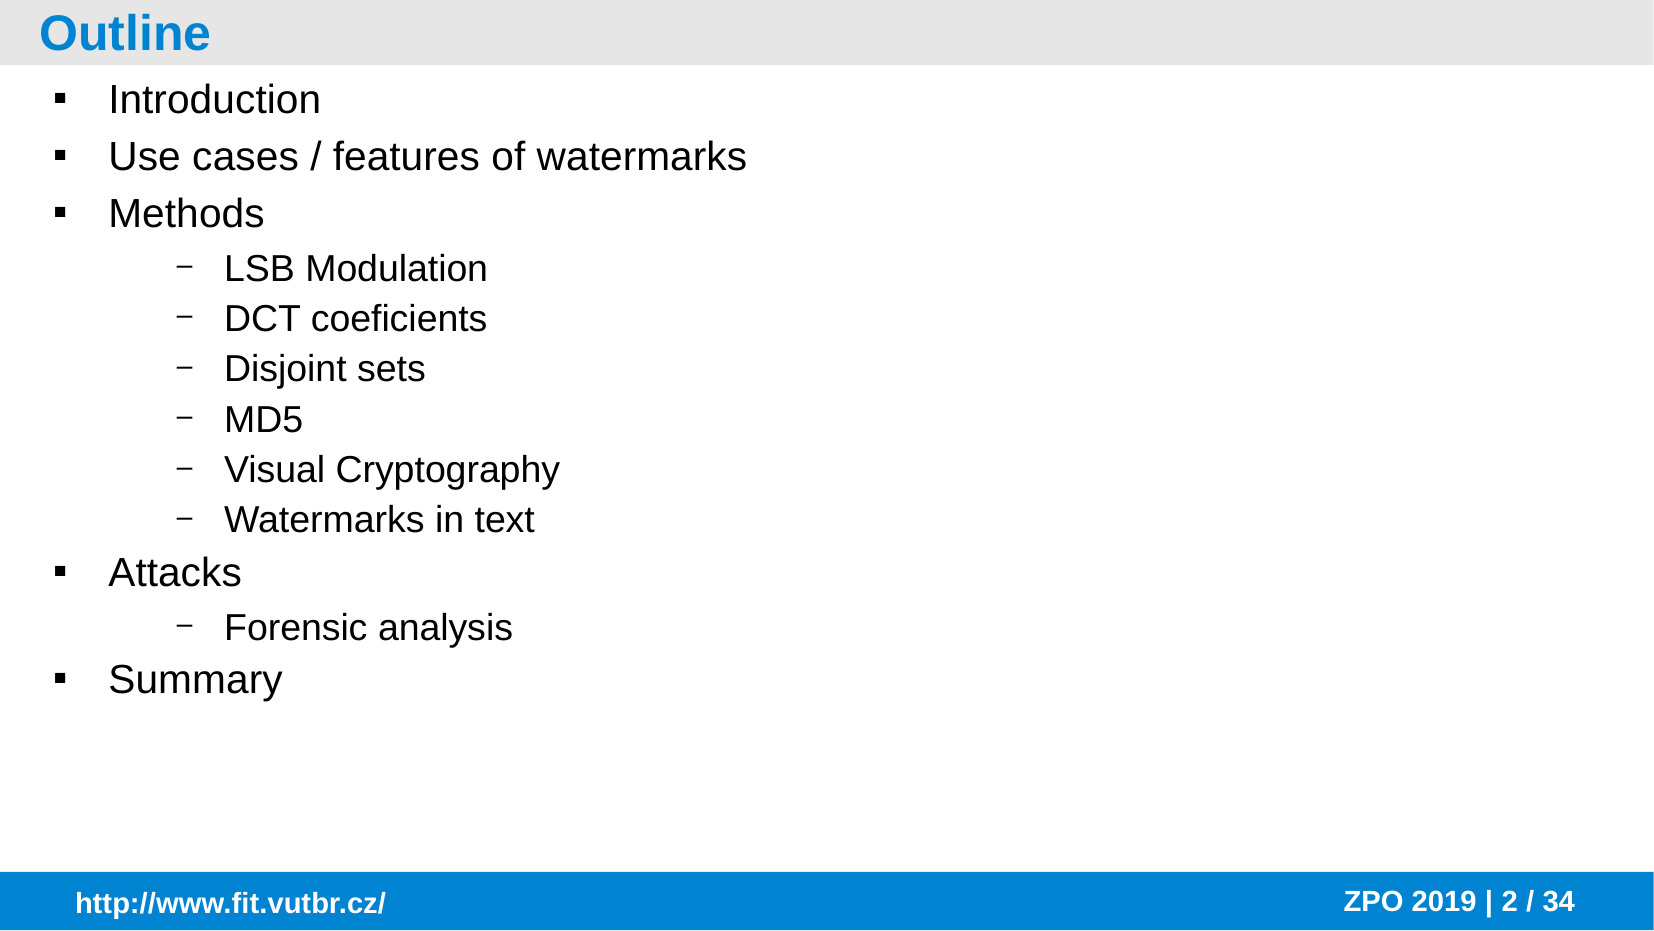

# Outline
Introduction
Use cases / features of watermarks
Methods
LSB Modulation
DCT coeficients
Disjoint sets
MD5
Visual Cryptography
Watermarks in text
Attacks
Forensic analysis
Summary